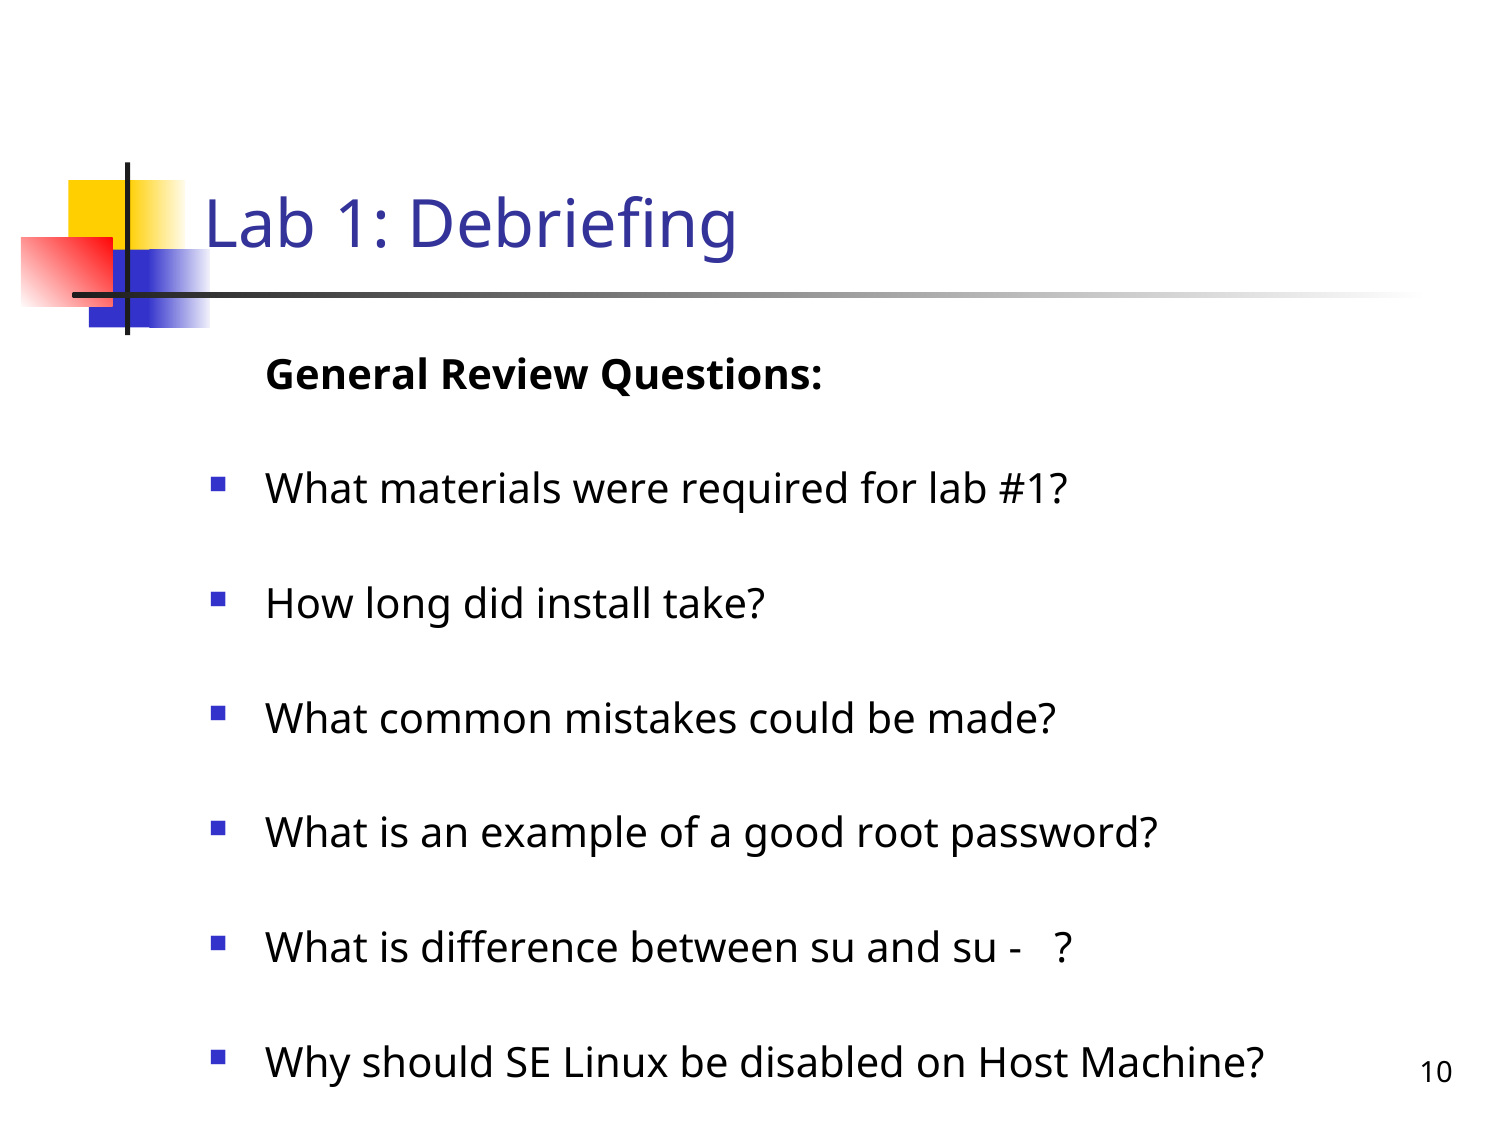

# Lab 1: Debriefing
General Review Questions:
What materials were required for lab #1?
How long did install take?
What common mistakes could be made?
What is an example of a good root password?
What is difference between su and su - ?
Why should SE Linux be disabled on Host Machine?
10